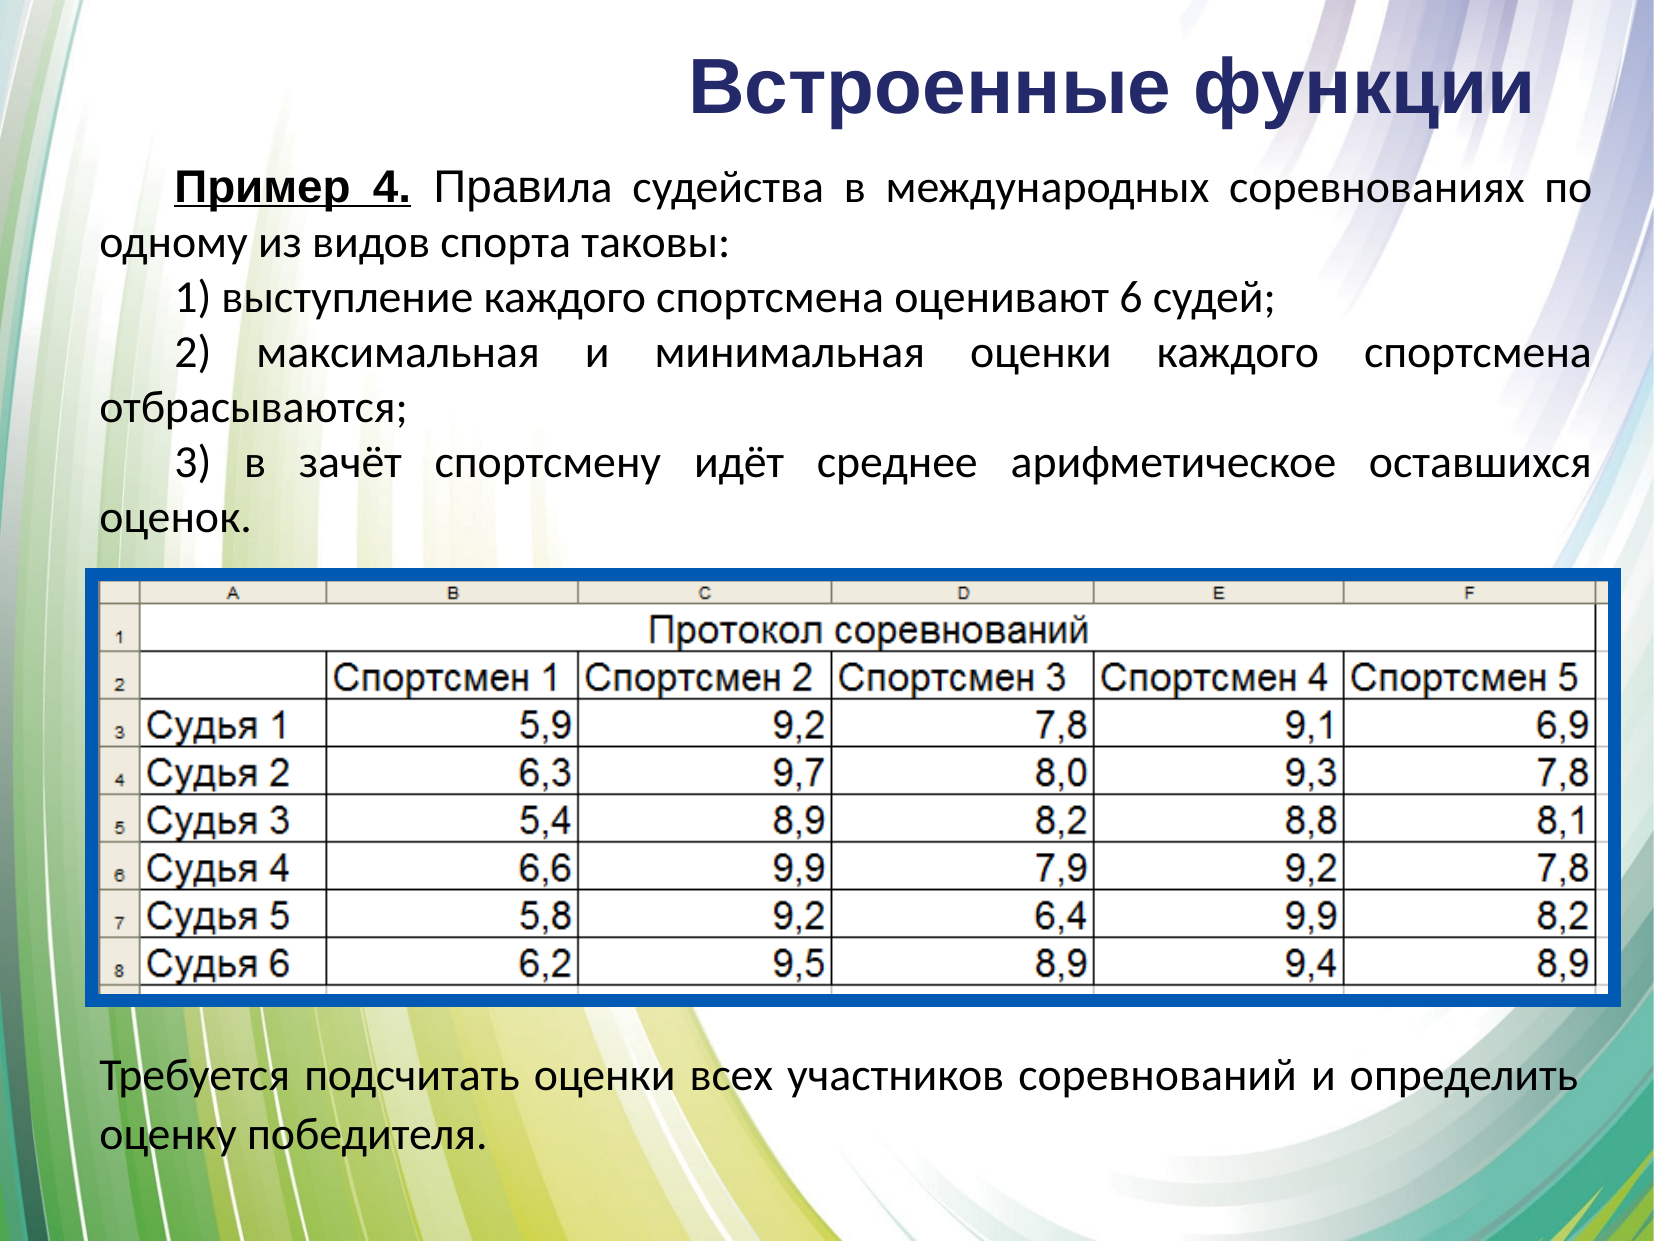

Встроенные функции
Пример 4. Правила судейства в международных соревнованиях по одному из видов спорта таковы:
1) выступление каждого спортсмена оценивают 6 судей;
2) максимальная и минимальная оценки каждого спортсмена отбрасываются;
3) в зачёт спортсмену идёт среднее арифметическое оставшихся оценок.
Требуется подсчитать оценки всех участников соревнований и определить оценку победителя.